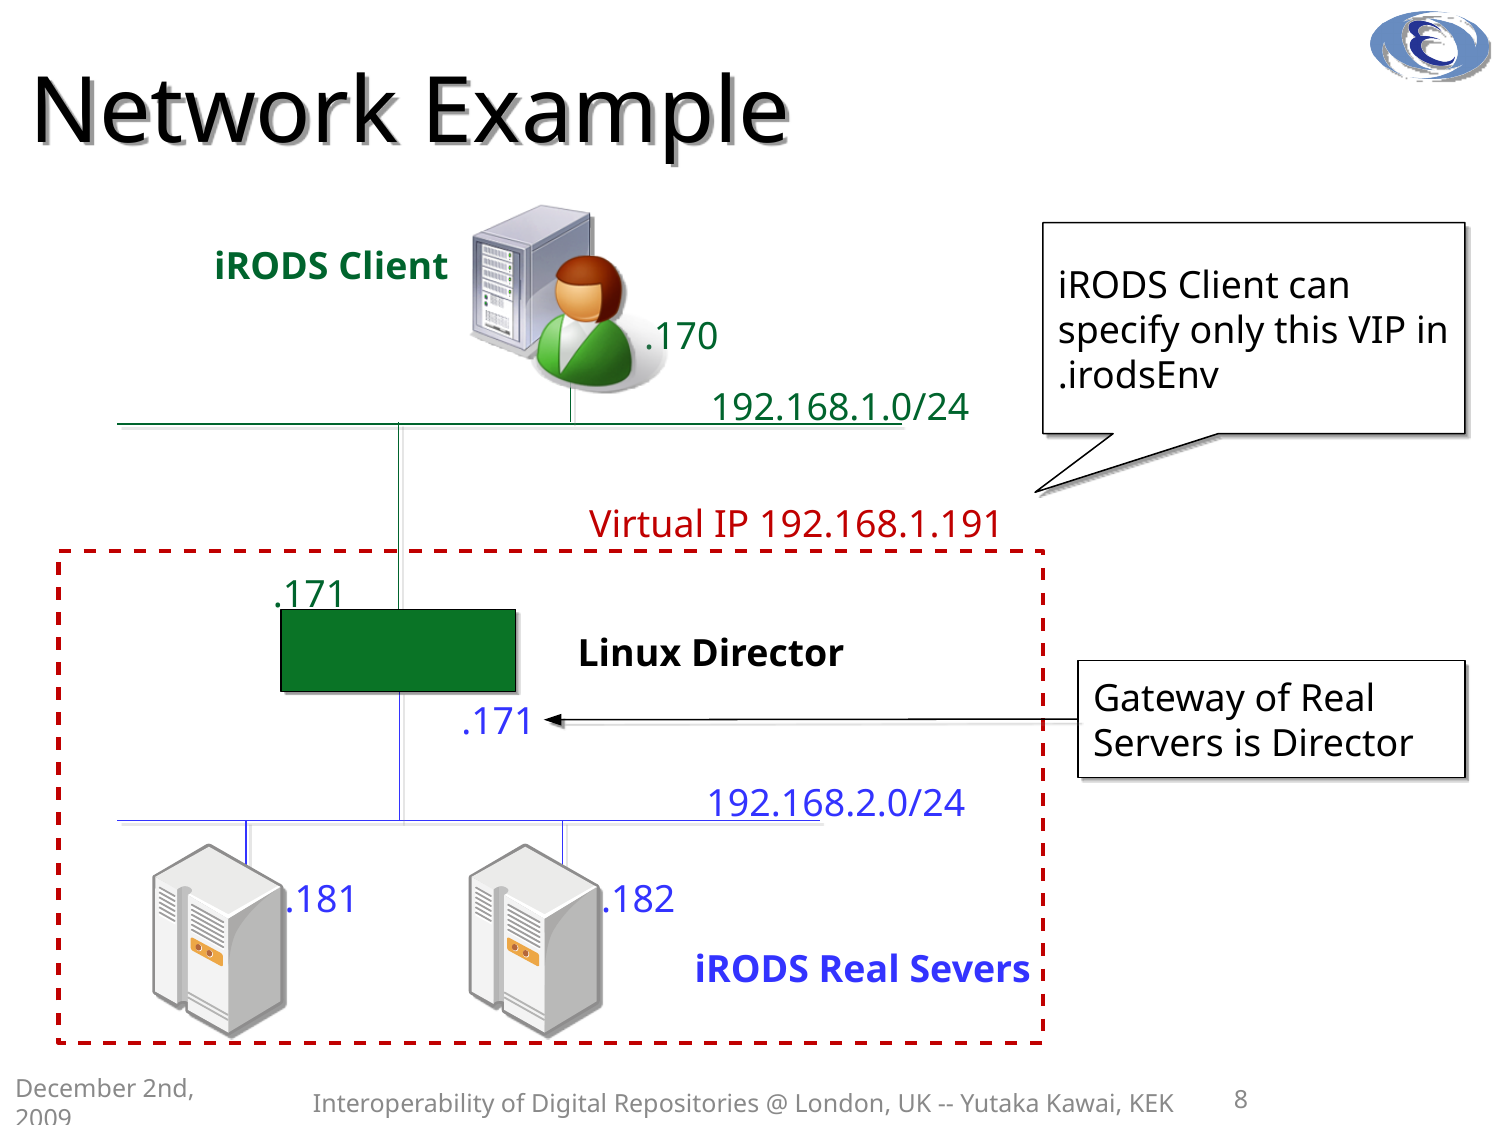

# Network Example
iRODS Client can specify only this VIP in .irodsEnv
iRODS Client
.170
192.168.1.0/24
Virtual IP 192.168.1.191
.171
Linux Director
Gateway of Real Servers is Director
.171
192.168.2.0/24
.181
.182
iRODS Real Severs
December 2nd, 2009
Interoperability of Digital Repositories @ London, UK -- Yutaka Kawai, KEK
7